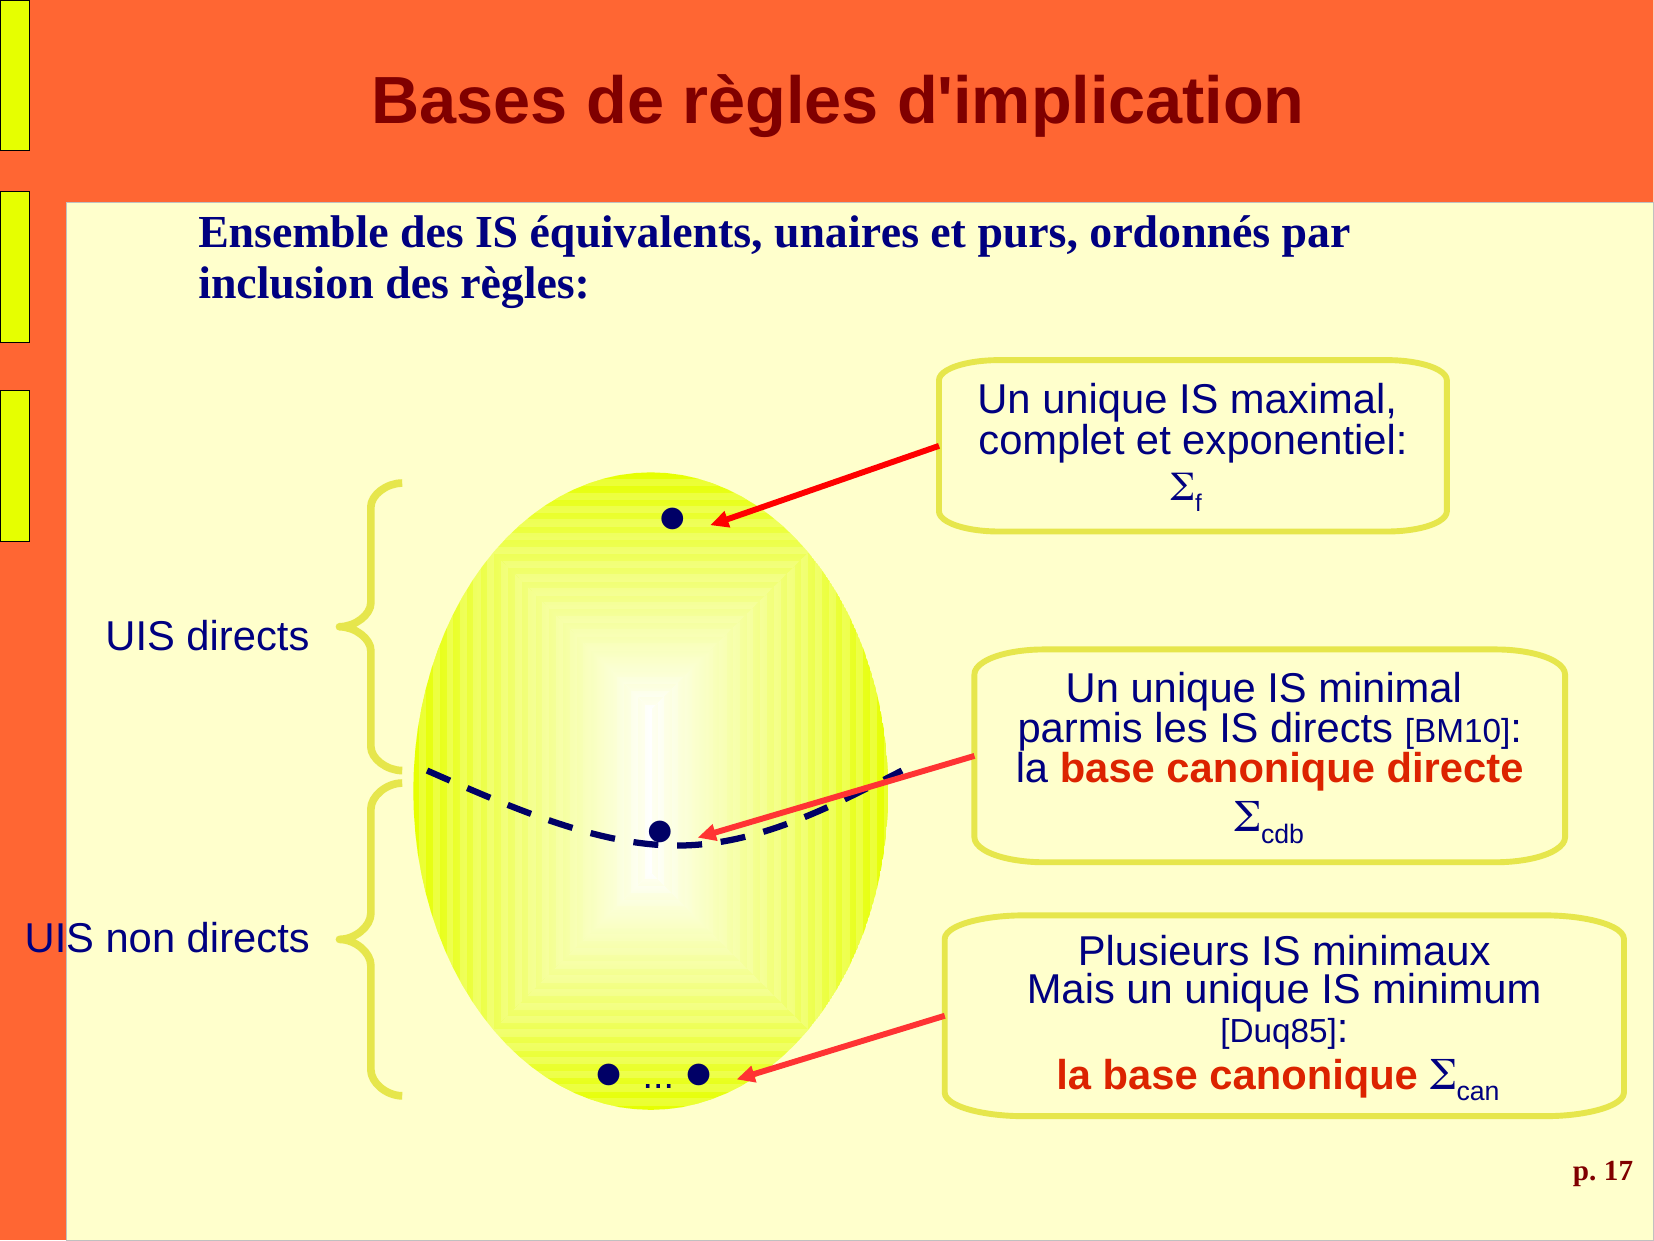

# Bases de règles d'implication
Ensemble des IS équivalents, unaires et purs, ordonnés par inclusion des règles:
Un unique IS maximal,
complet et exponentiel: f

UIS directs
Un unique IS minimal
parmis les IS directs [BM10]:
la base canonique directe cdb

UIS non directs
Plusieurs IS minimaux
Mais un unique IS minimum [Duq85]:
la base canonique can
 ... 
Prides Juillet 2006